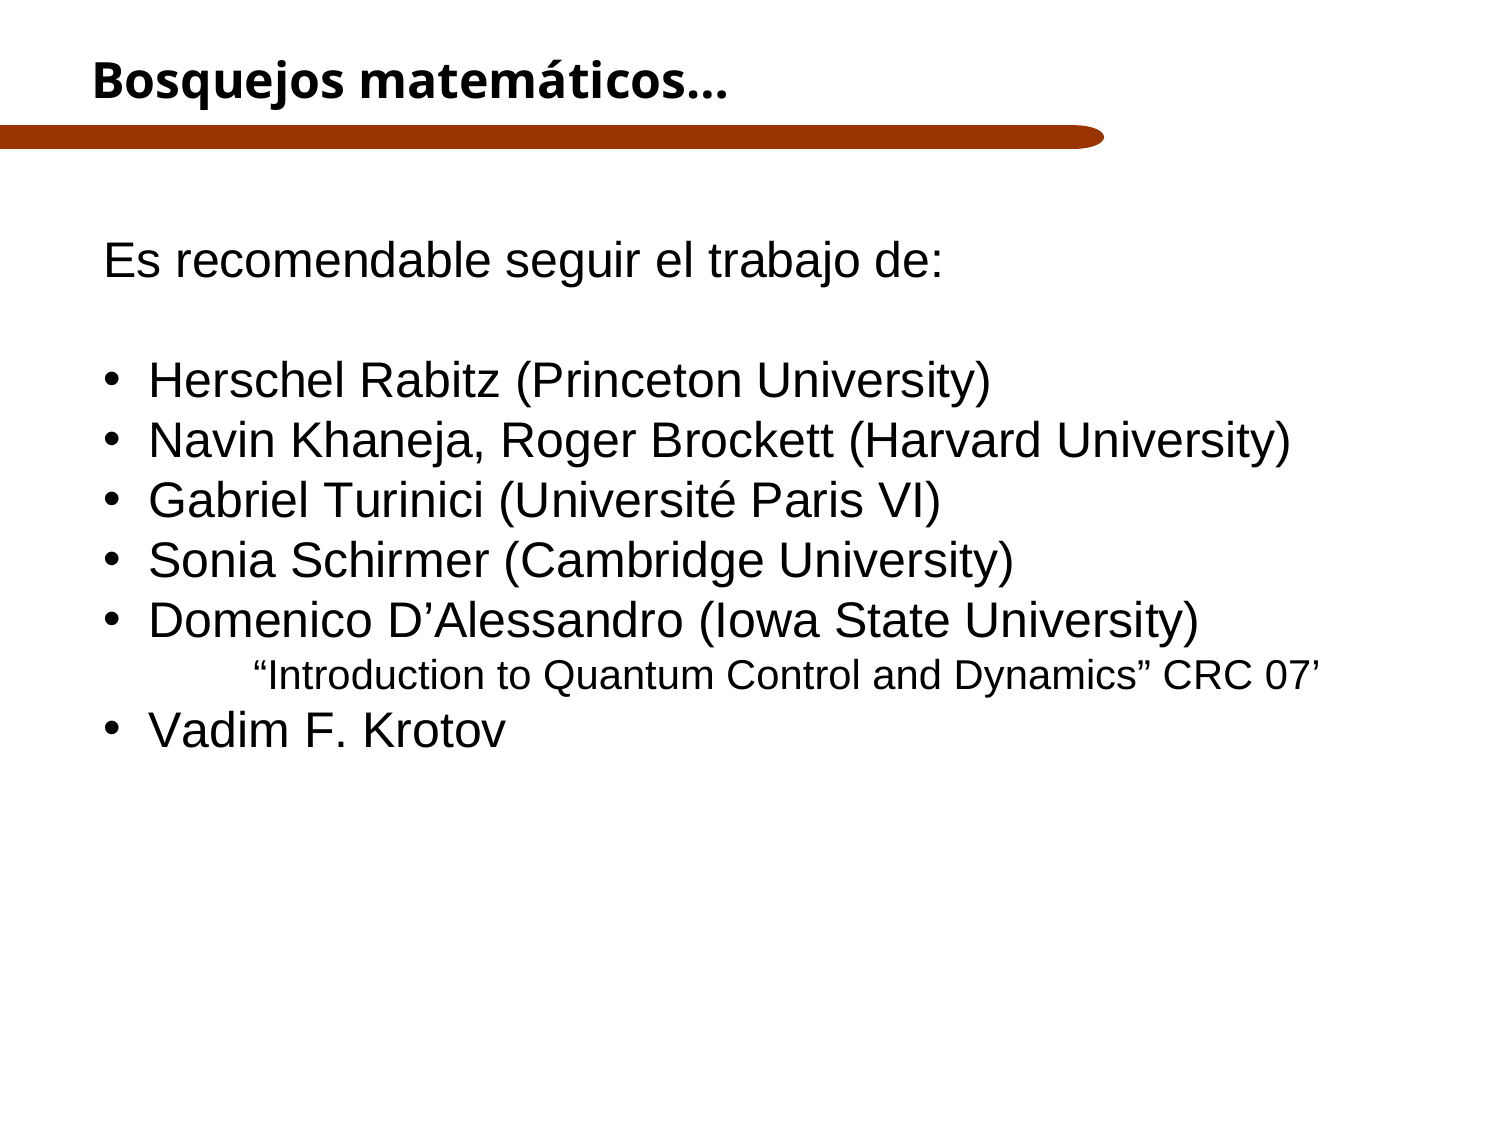

Bosquejos matemáticos…
Es recomendable seguir el trabajo de:
 Herschel Rabitz (Princeton University)
 Navin Khaneja, Roger Brockett (Harvard University)
 Gabriel Turinici (Université Paris VI)
 Sonia Schirmer (Cambridge University)
 Domenico D’Alessandro (Iowa State University)
	“Introduction to Quantum Control and Dynamics” CRC 07’
 Vadim F. Krotov